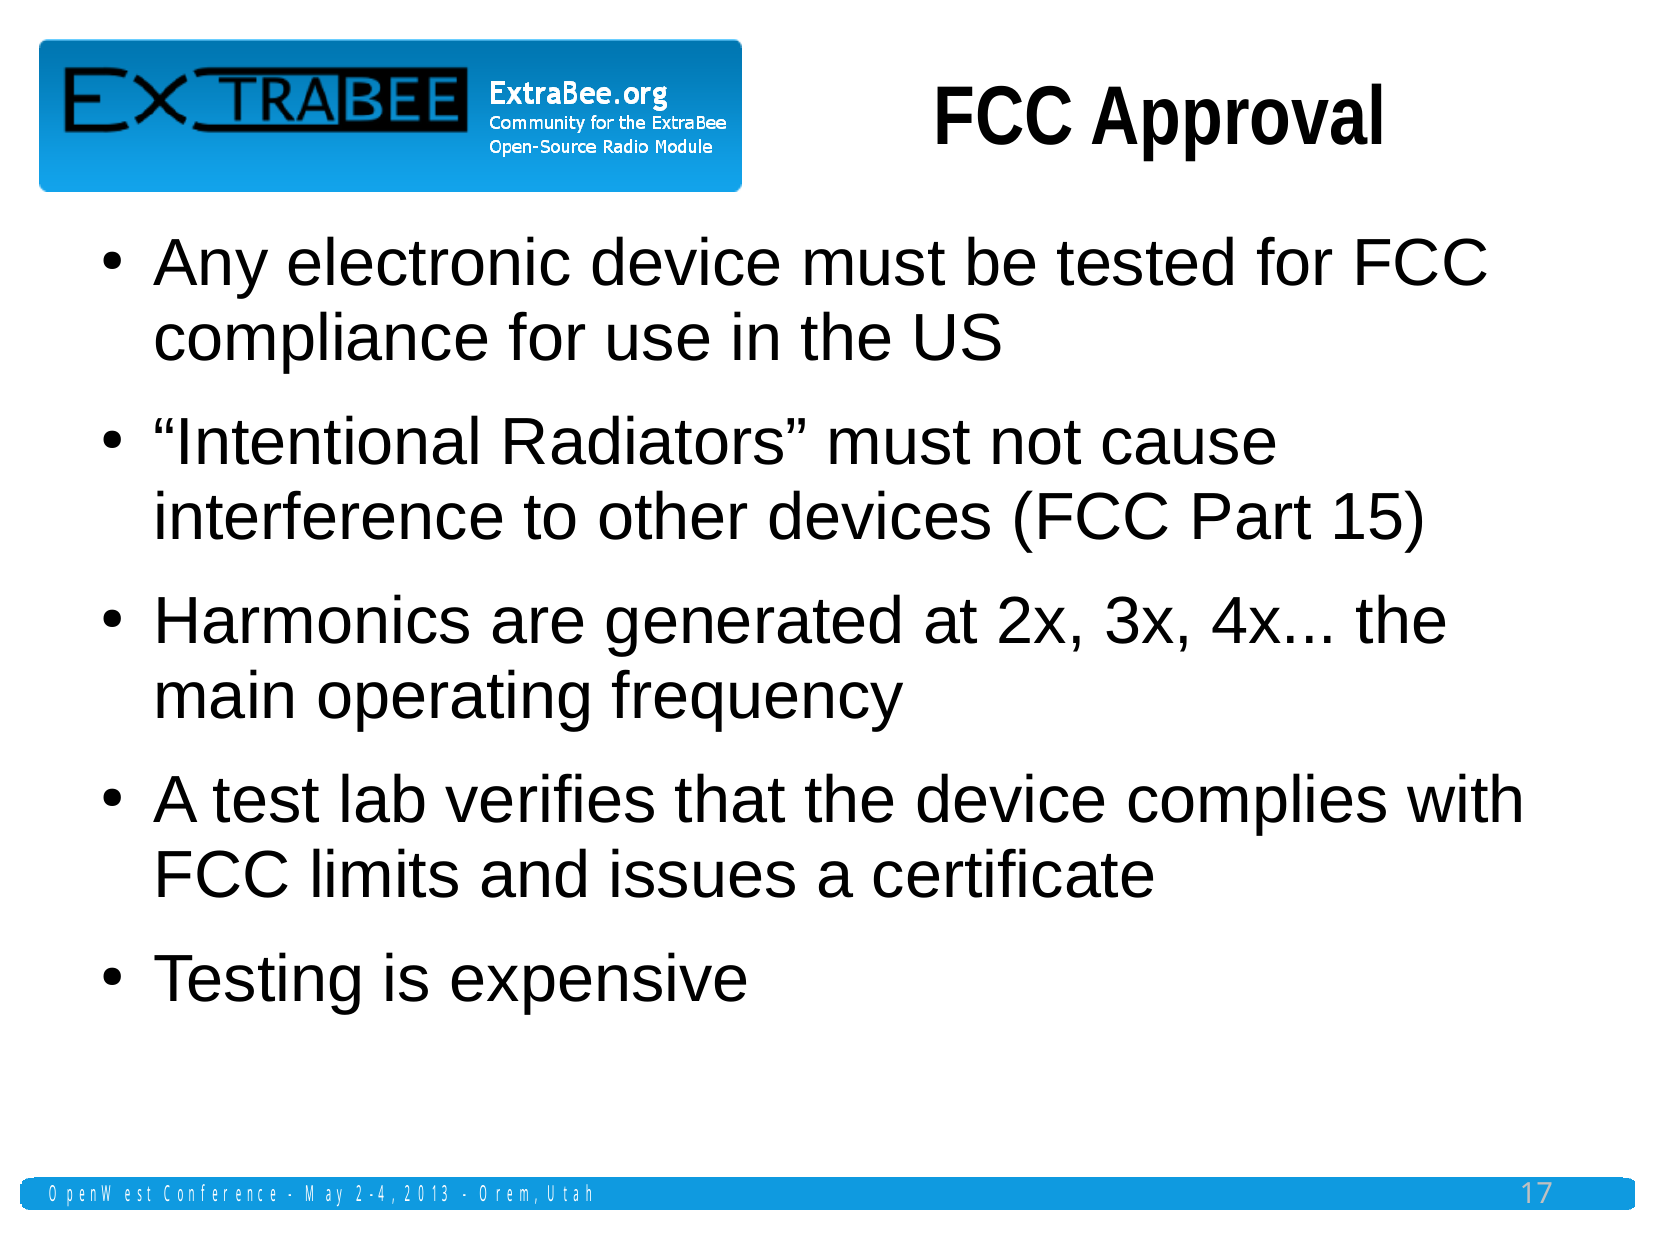

# FCC Approval
Any electronic device must be tested for FCC compliance for use in the US
“Intentional Radiators” must not cause interference to other devices (FCC Part 15)
Harmonics are generated at 2x, 3x, 4x... the main operating frequency
A test lab verifies that the device complies with FCC limits and issues a certificate
Testing is expensive